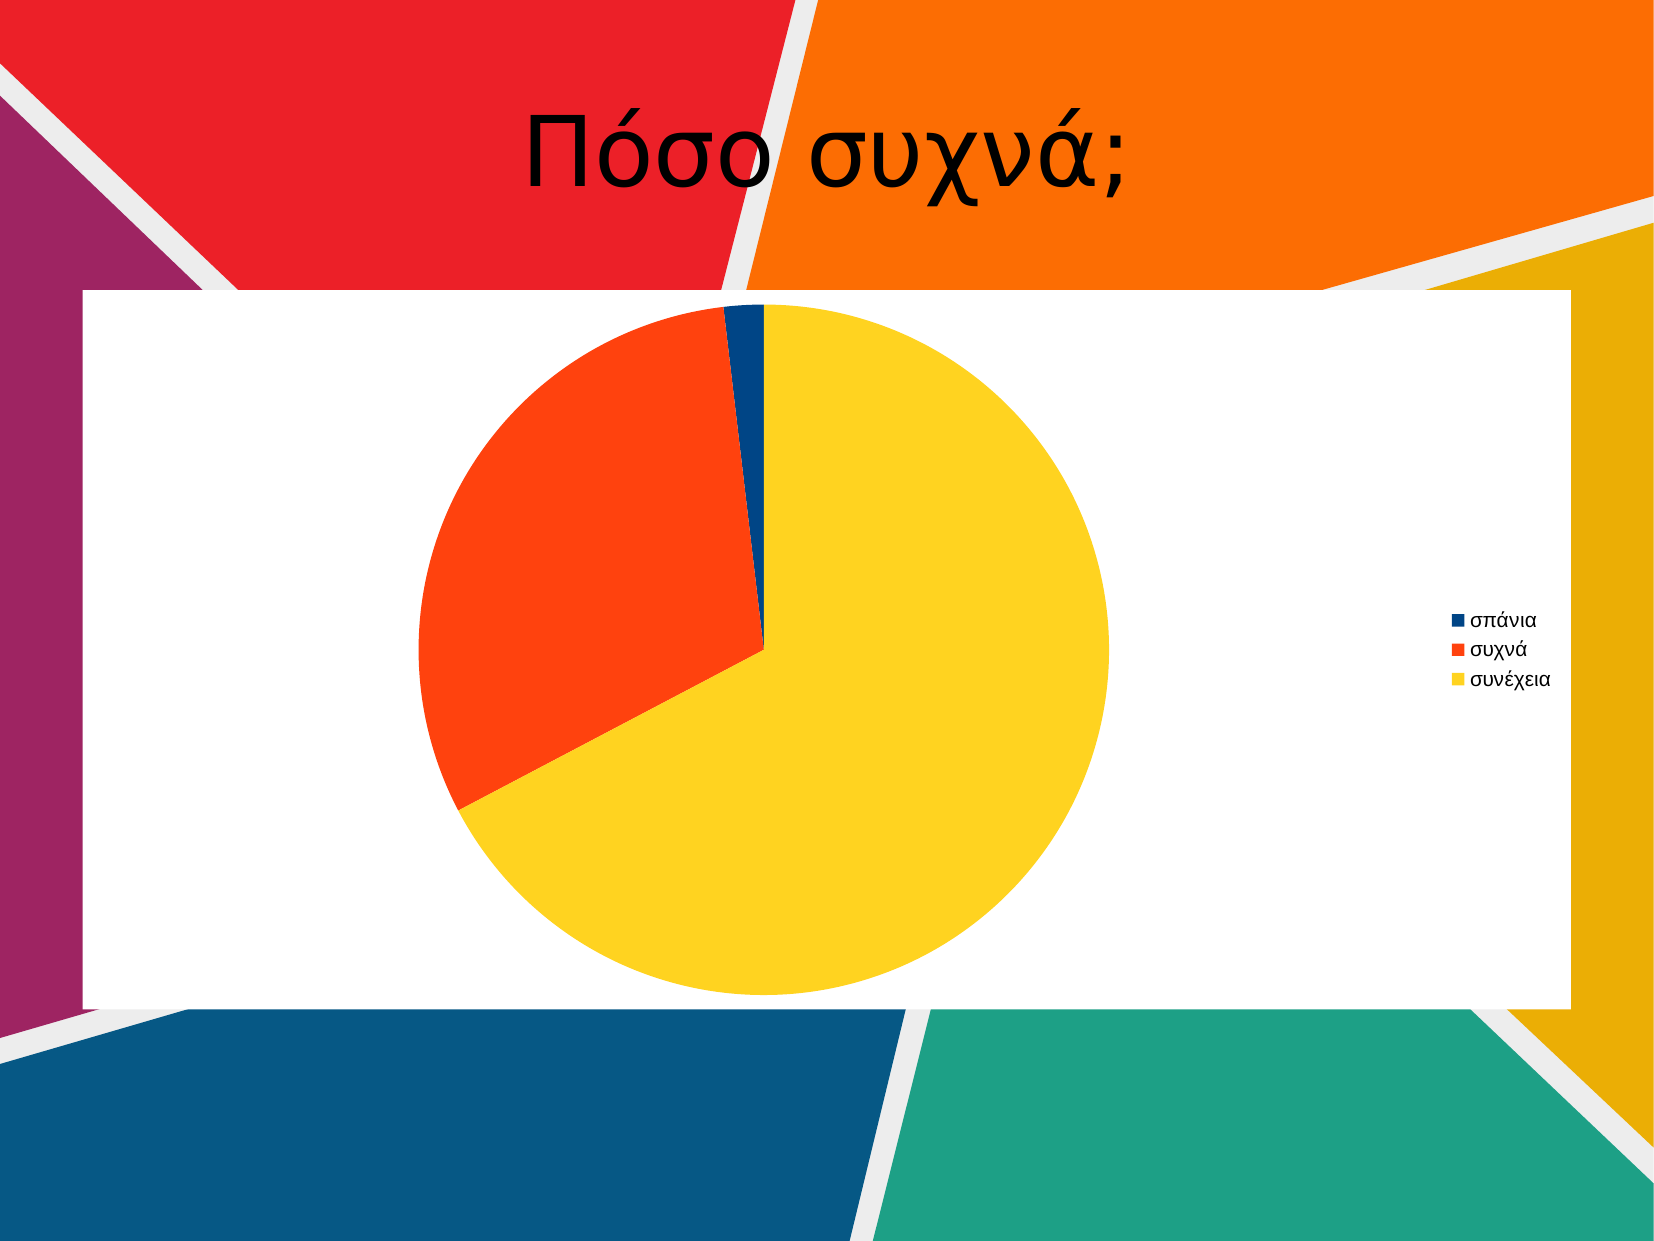

# Πόσο συχνά;
### Chart
| Category | Column N |
|---|---|
| σπάνια | 2.0 |
| συχνά | 33.0 |
| συνέχεια | 72.0 |